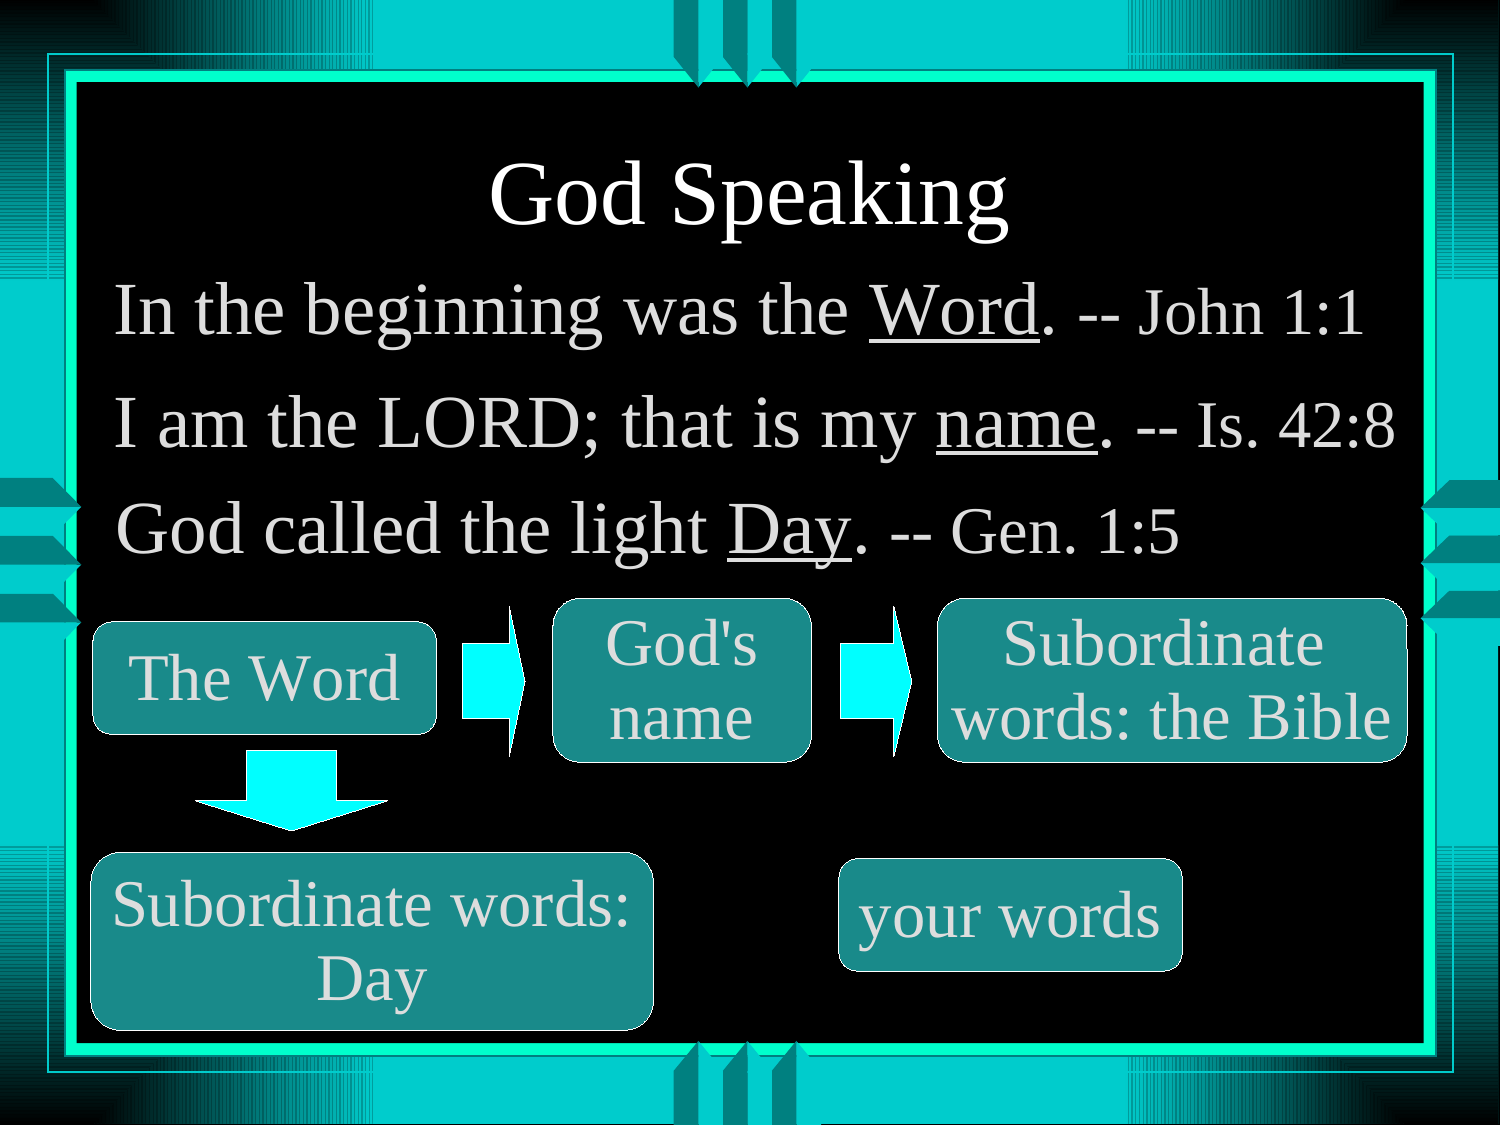

# God Speaking
In the beginning was the Word. -- John 1:1
I am the LORD; that is my name. -- Is. 42:8
God called the light Day. -- Gen. 1:5
God's
name
Subordinate
words: the Bible
The Word
Subordinate words:
Day
your words